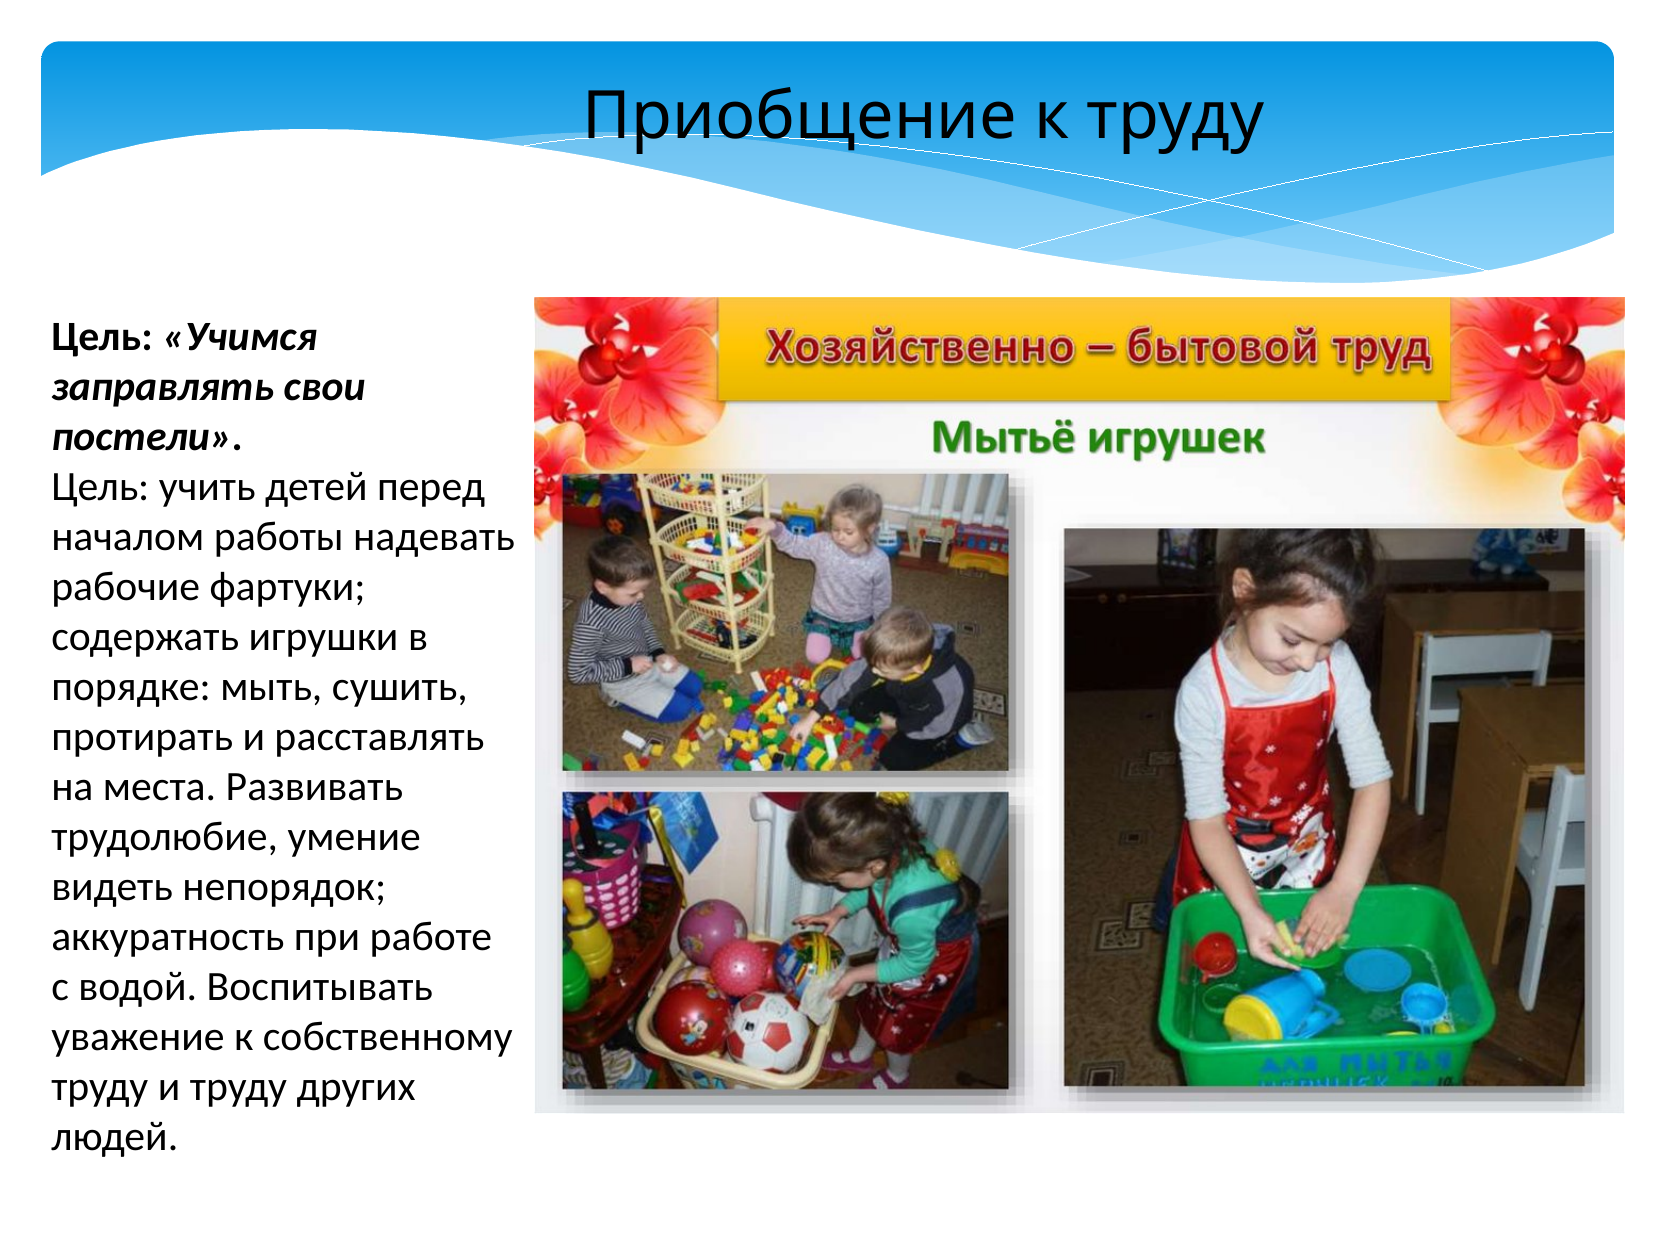

Приобщение к труду
Цель: «Учимся заправлять свои постели».
Цель: учить детей перед началом работы надевать рабочие фартуки; содержать игрушки в порядке: мыть, сушить, протирать и расставлять на места. Развивать трудолюбие, умение видеть непорядок; аккуратность при работе с водой. Воспитывать уважение к собственному труду и труду других людей.